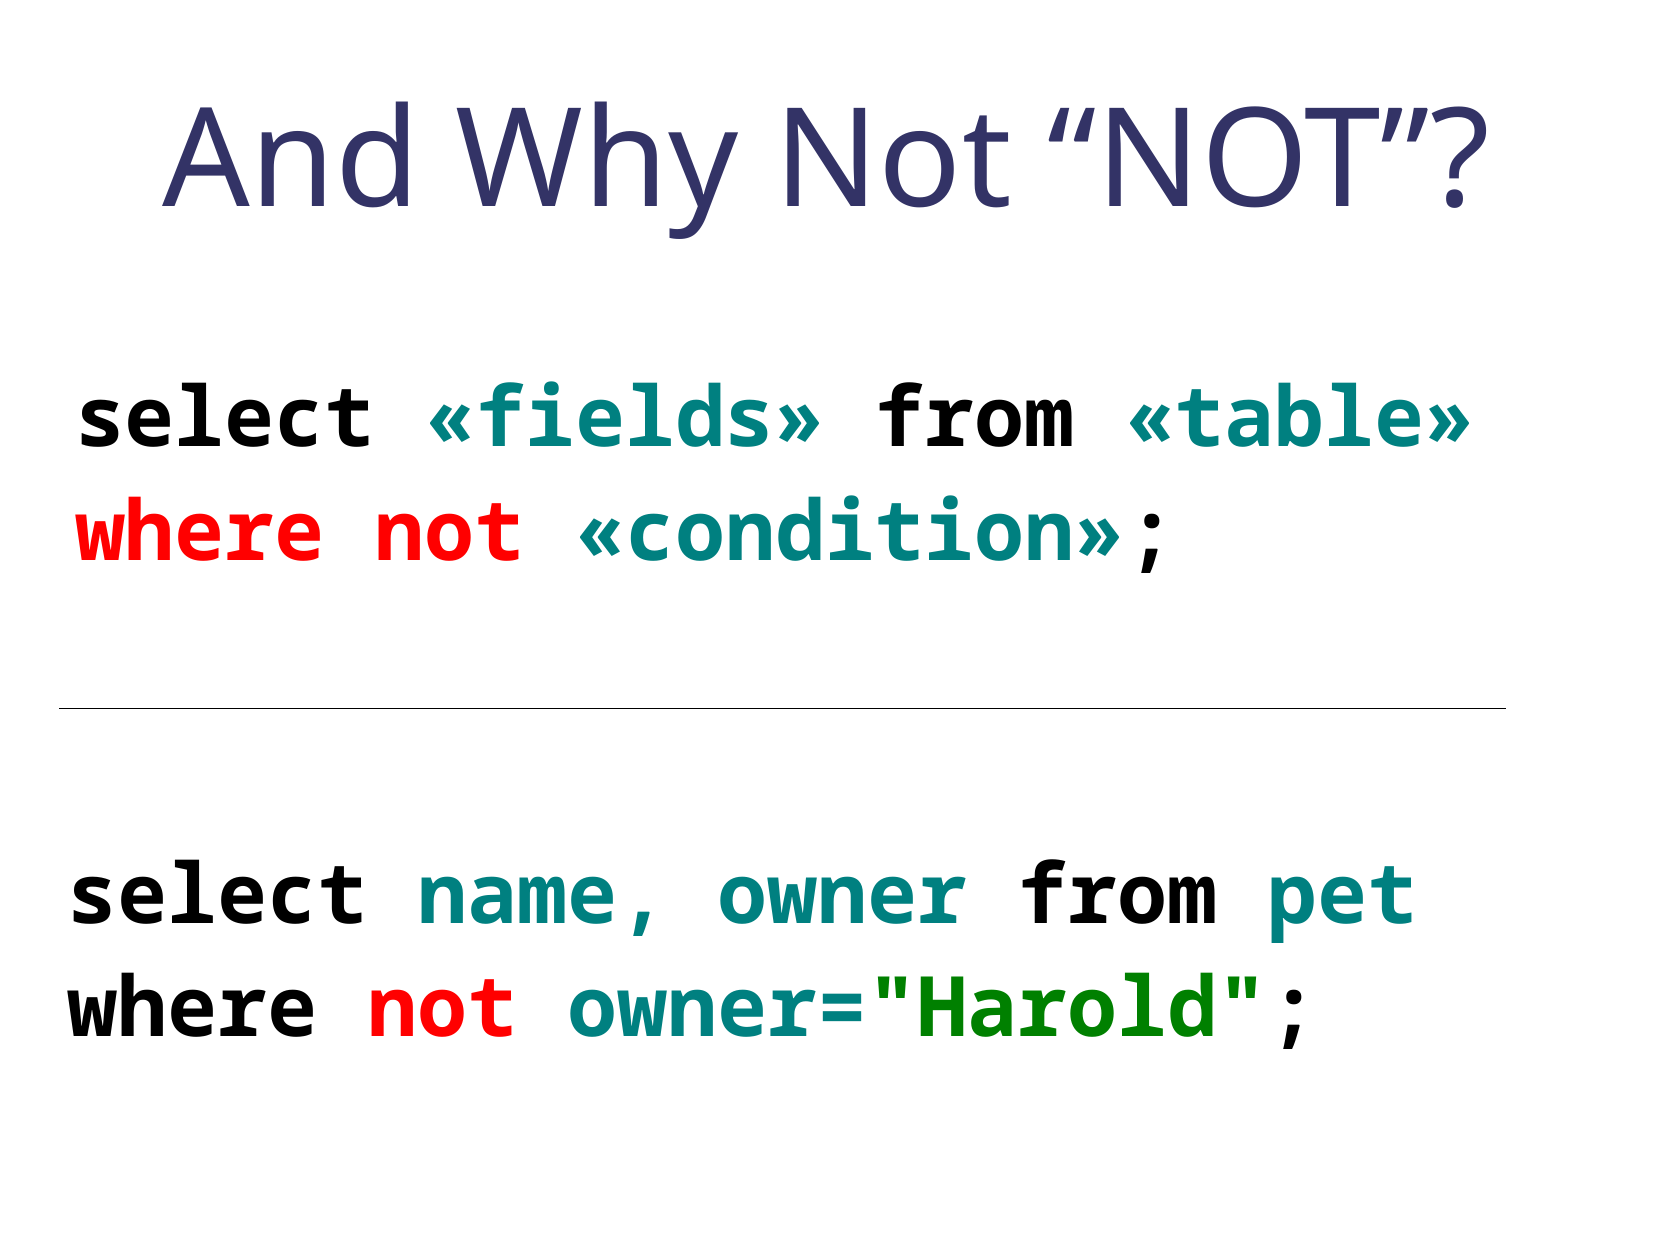

# And Why Not “NOT”?
select «fields» from «table»
where not «condition»;
select name, owner from pet
where not owner="Harold";